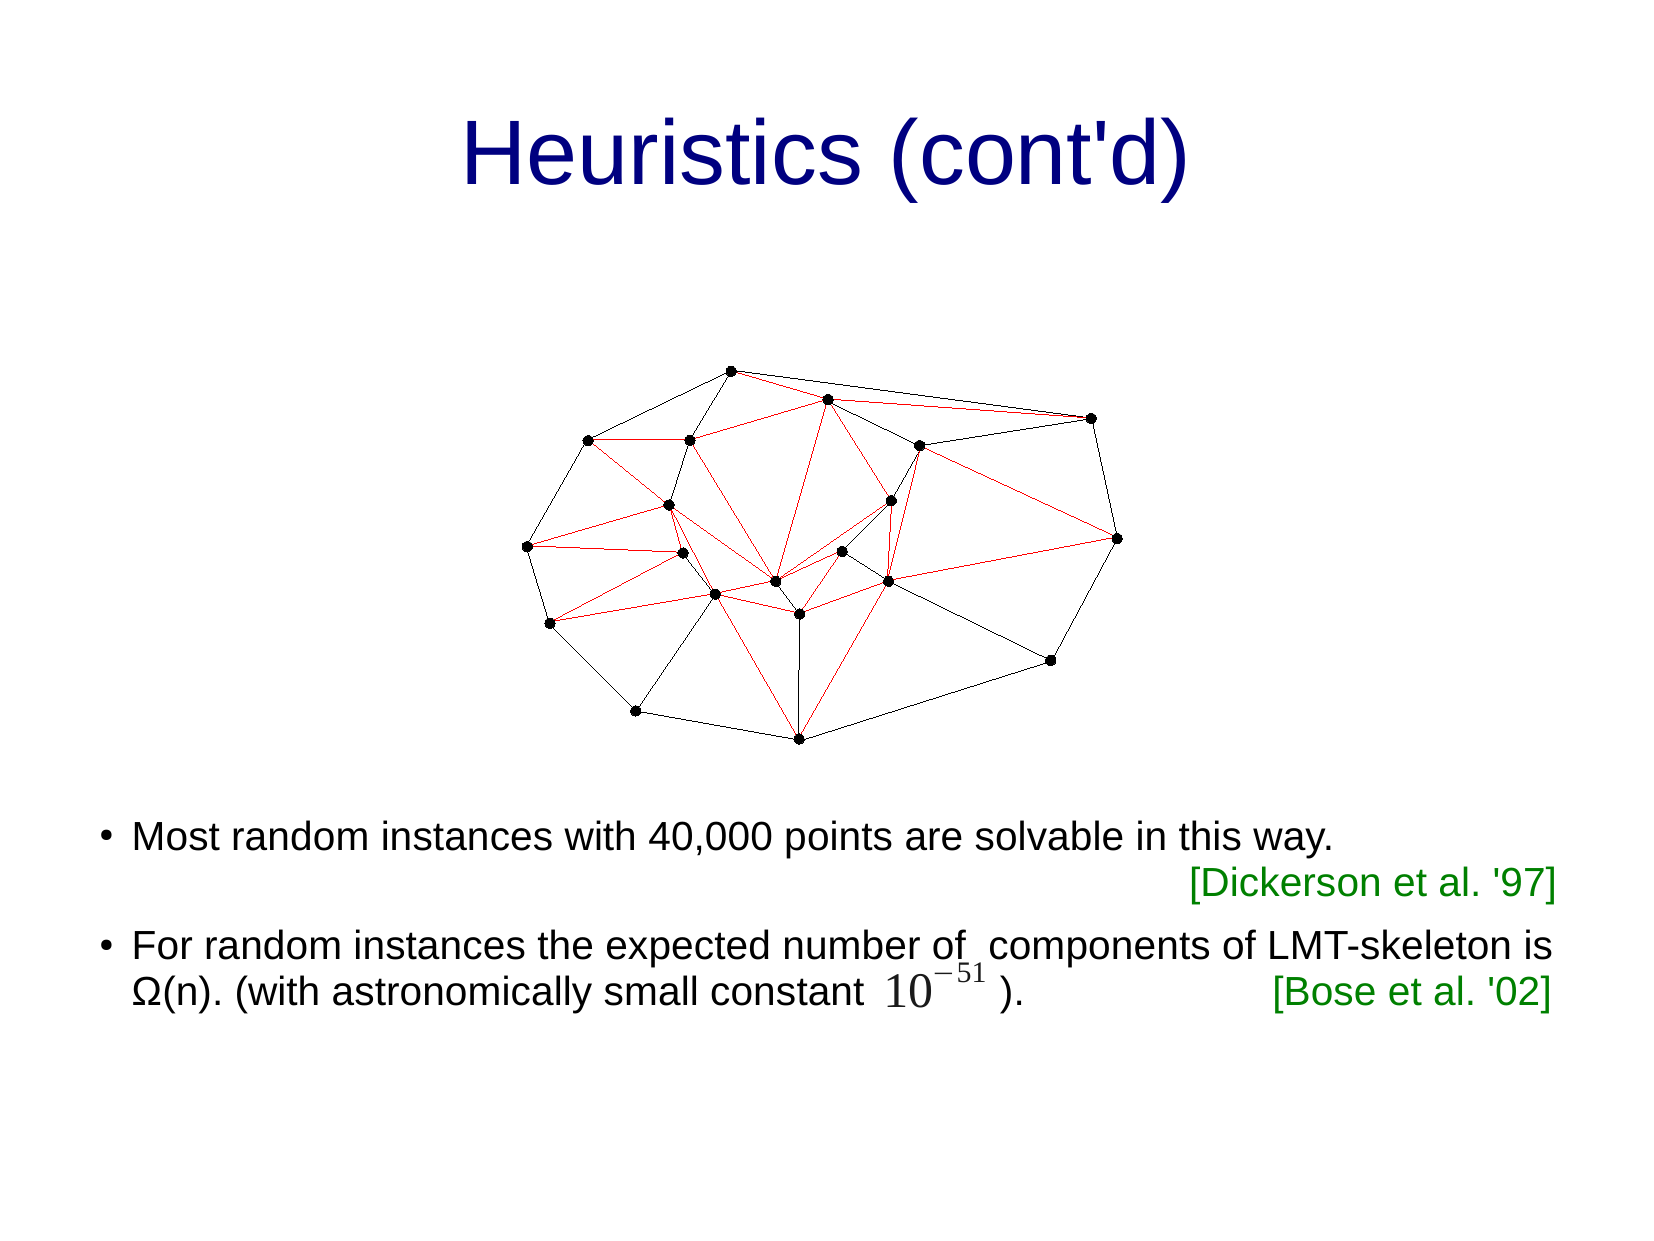

# Heuristics (cont'd)
Most random instances with 40,000 points are solvable in this way. [Dickerson et al. '97]
For random instances the expected number of components of LMT-skeleton is Ω(n). (with astronomically small constant ). [Bose et al. '02]